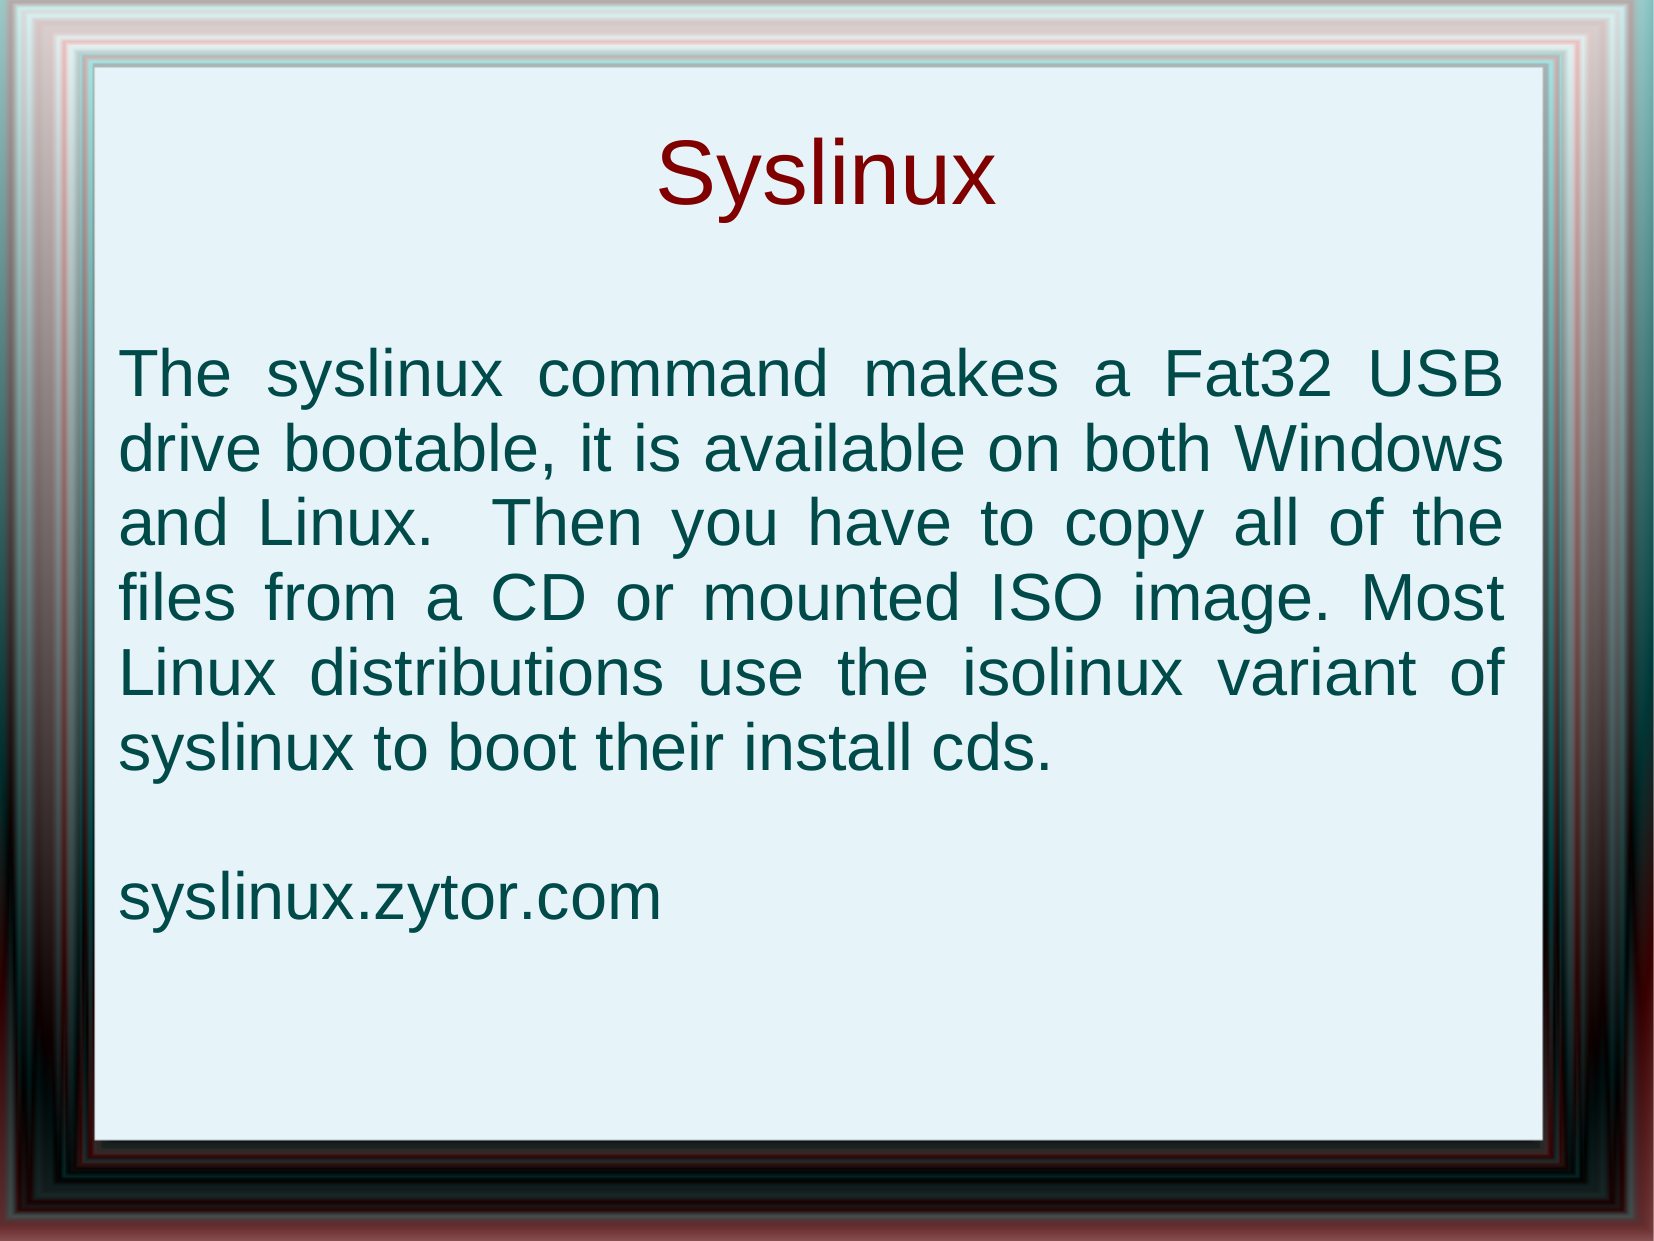

# Syslinux
The syslinux command makes a Fat32 USB drive bootable, it is available on both Windows and Linux. Then you have to copy all of the files from a CD or mounted ISO image. Most Linux distributions use the isolinux variant of syslinux to boot their install cds.
syslinux.zytor.com